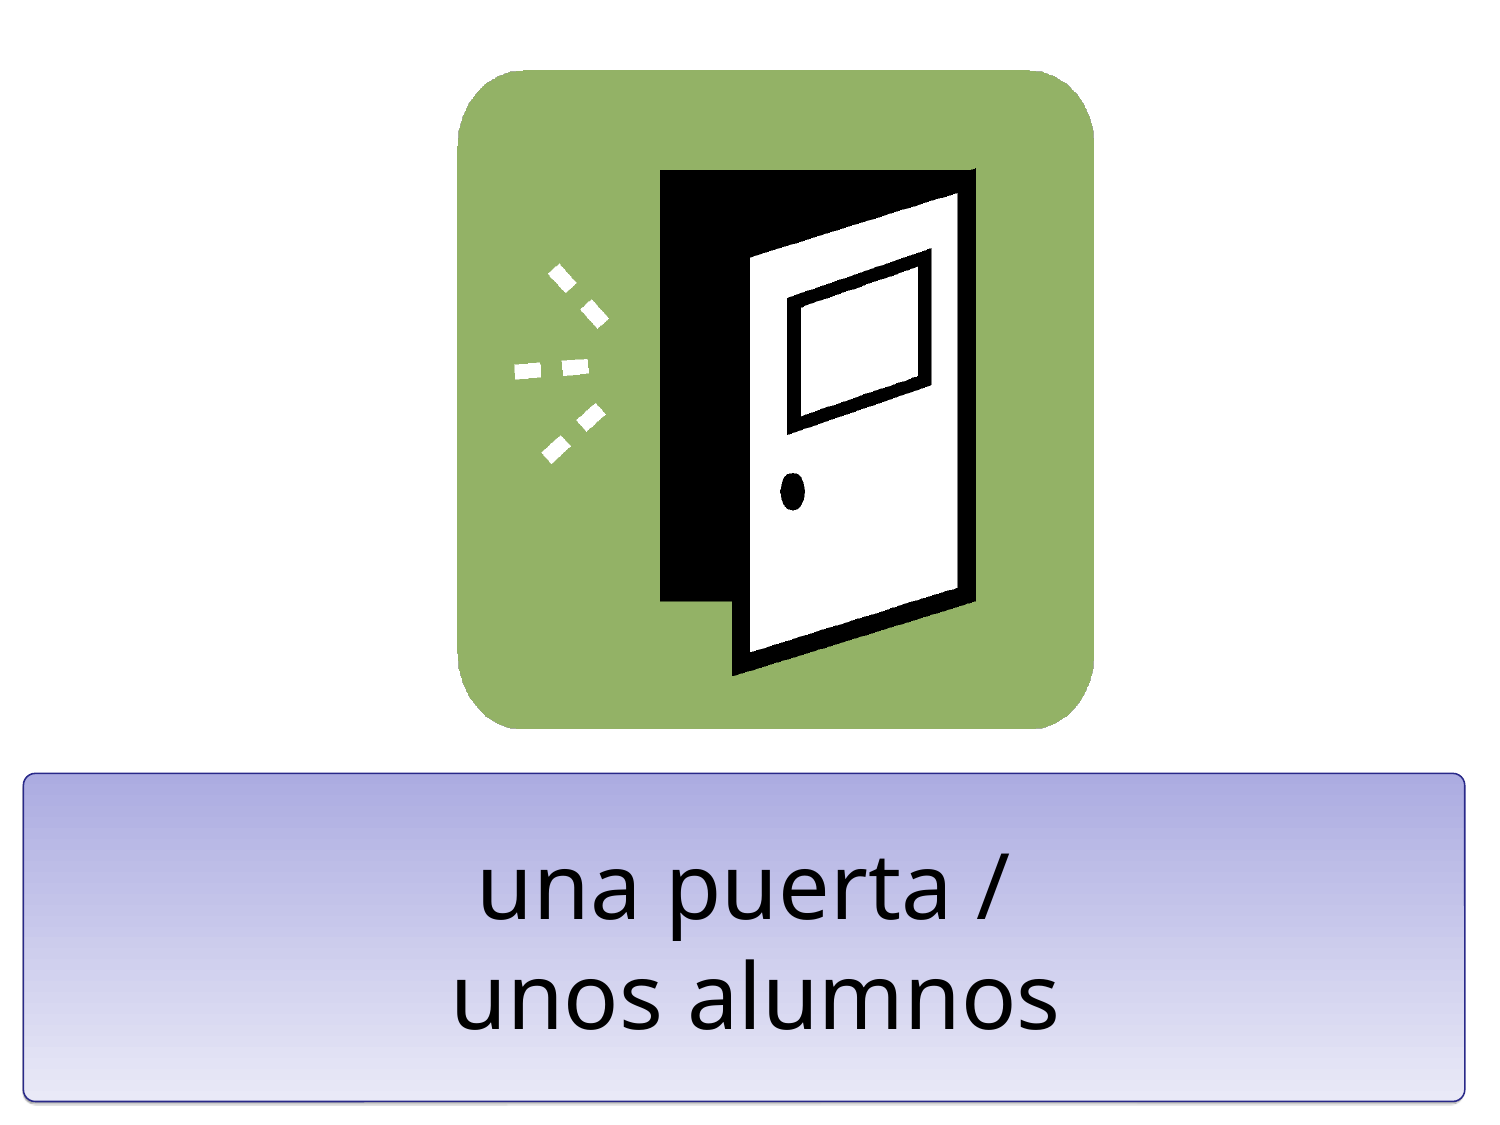

una puerta /
 unos alumnos
una puerta